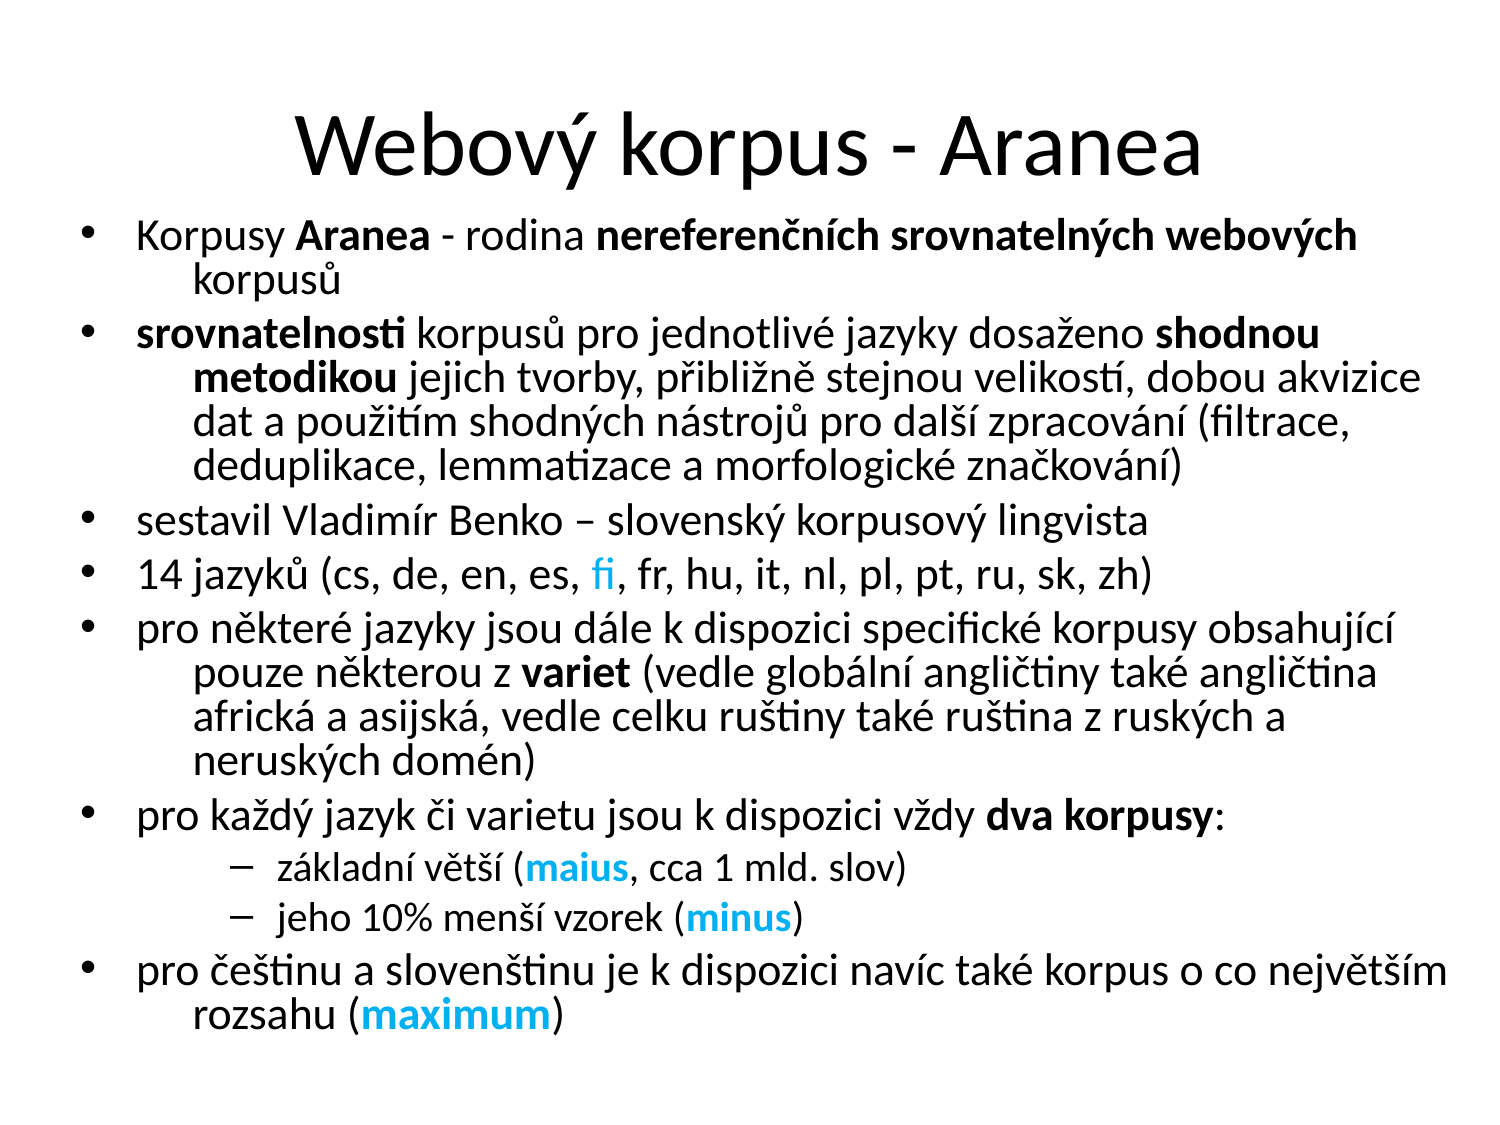

# Webový korpus - Aranea
Korpusy Aranea - rodina nereferenčních srovnatelných webových korpusů
srovnatelnosti korpusů pro jednotlivé jazyky dosaženo shodnou metodikou jejich tvorby, přibližně stejnou velikostí, dobou akvizice dat a použitím shodných nástrojů pro další zpracování (filtrace, deduplikace, lemmatizace a morfologické značkování)
sestavil Vladimír Benko – slovenský korpusový lingvista
14 jazyků (cs, de, en, es, fi, fr, hu, it, nl, pl, pt, ru, sk, zh)
pro některé jazyky jsou dále k dispozici specifické korpusy obsahující pouze některou z variet (vedle globální angličtiny také angličtina africká a asijská, vedle celku ruštiny také ruština z ruských a neruských domén)
pro každý jazyk či varietu jsou k dispozici vždy dva korpusy:
základní větší (maius, cca 1 mld. slov)
jeho 10% menší vzorek (minus)
pro češtinu a slovenštinu je k dispozici navíc také korpus o co největším rozsahu (maximum)